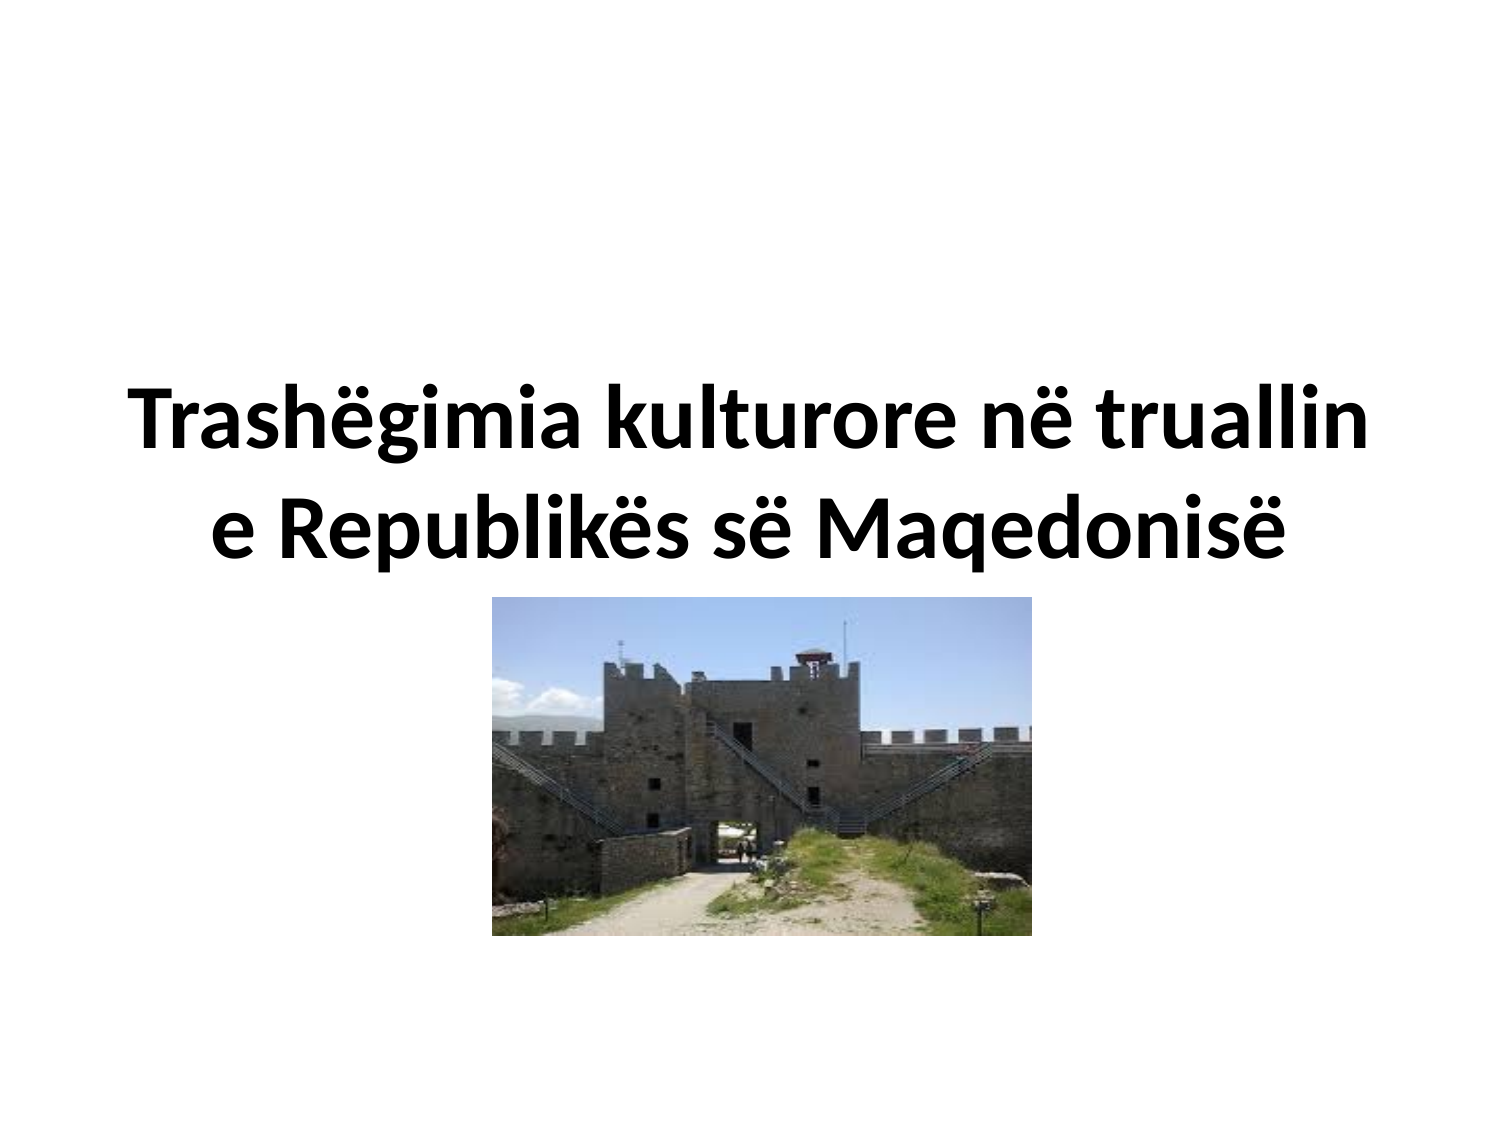

# Trashëgimia kulturore në truallin e Republikës së Maqedonisë